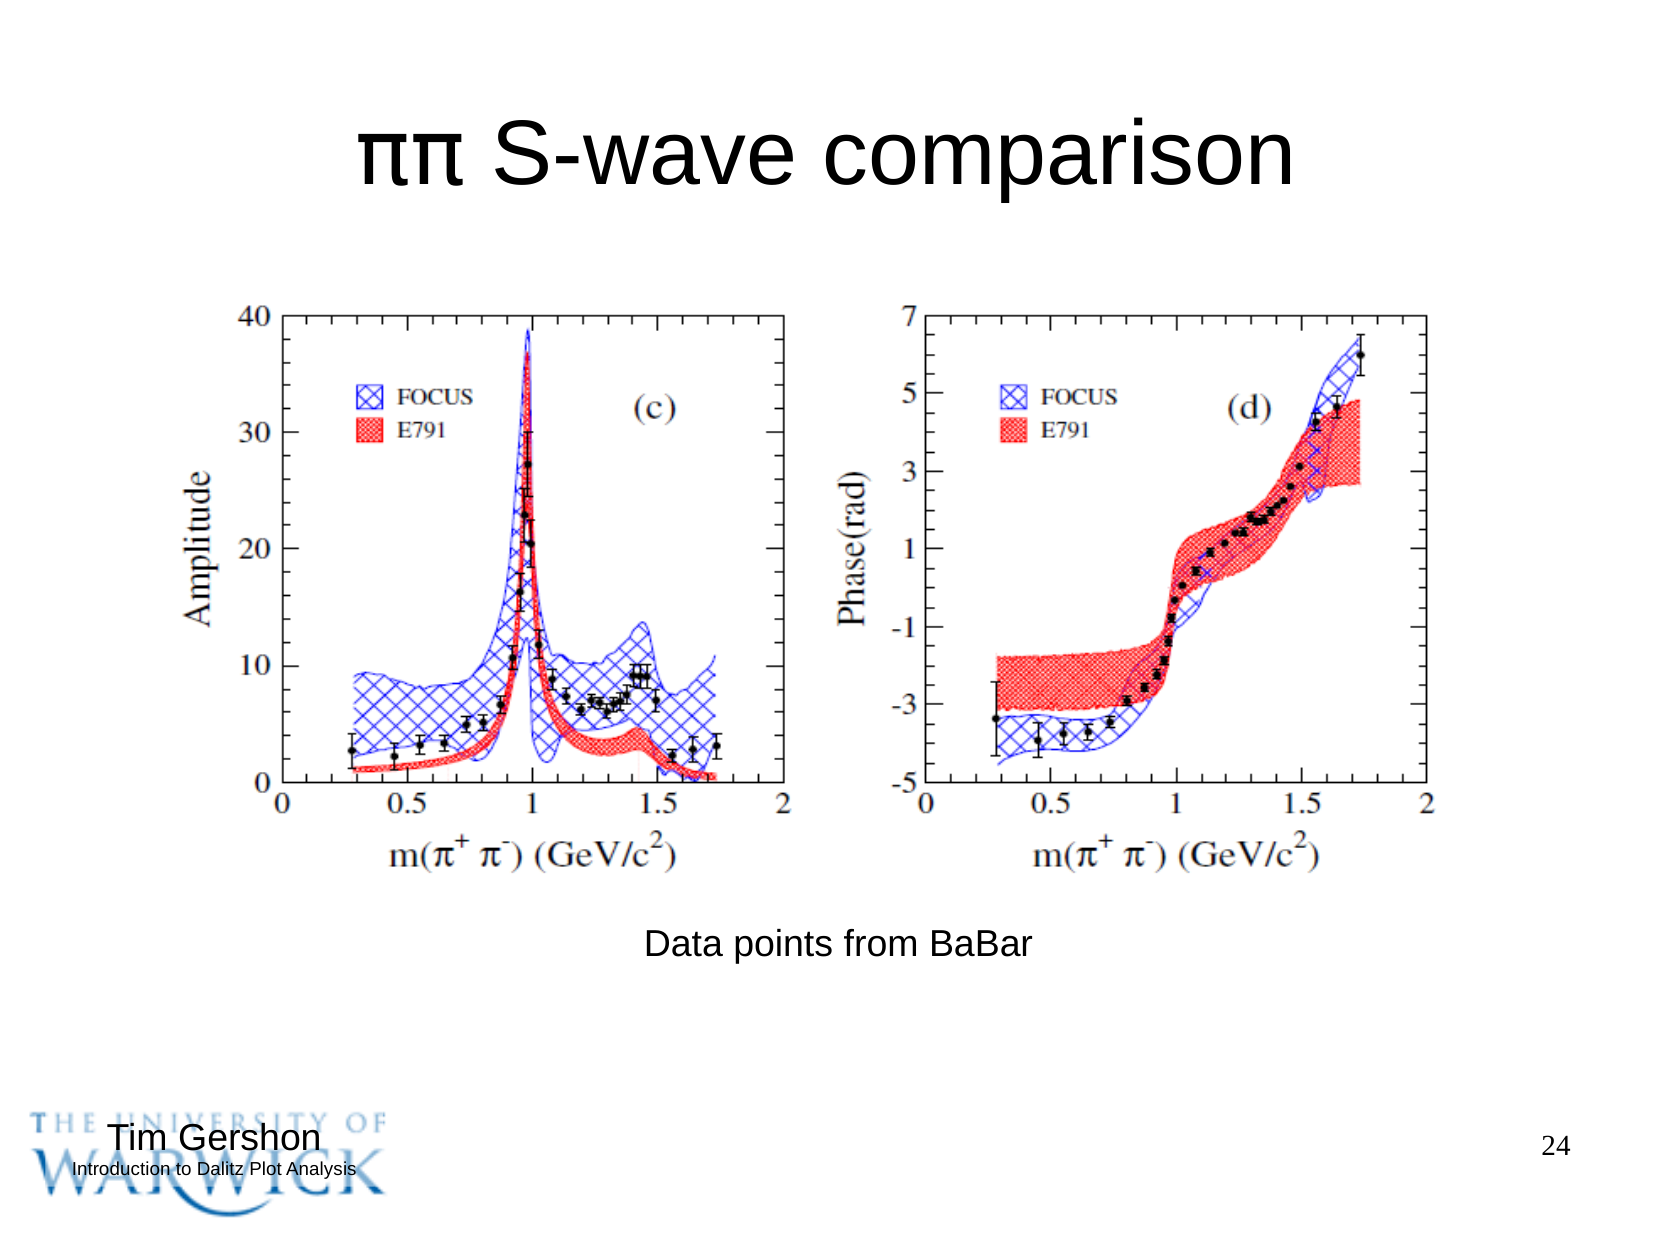

# ππ S-wave comparison
Data points from BaBar
Tim Gershon
Introduction to Dalitz Plot Analysis
24